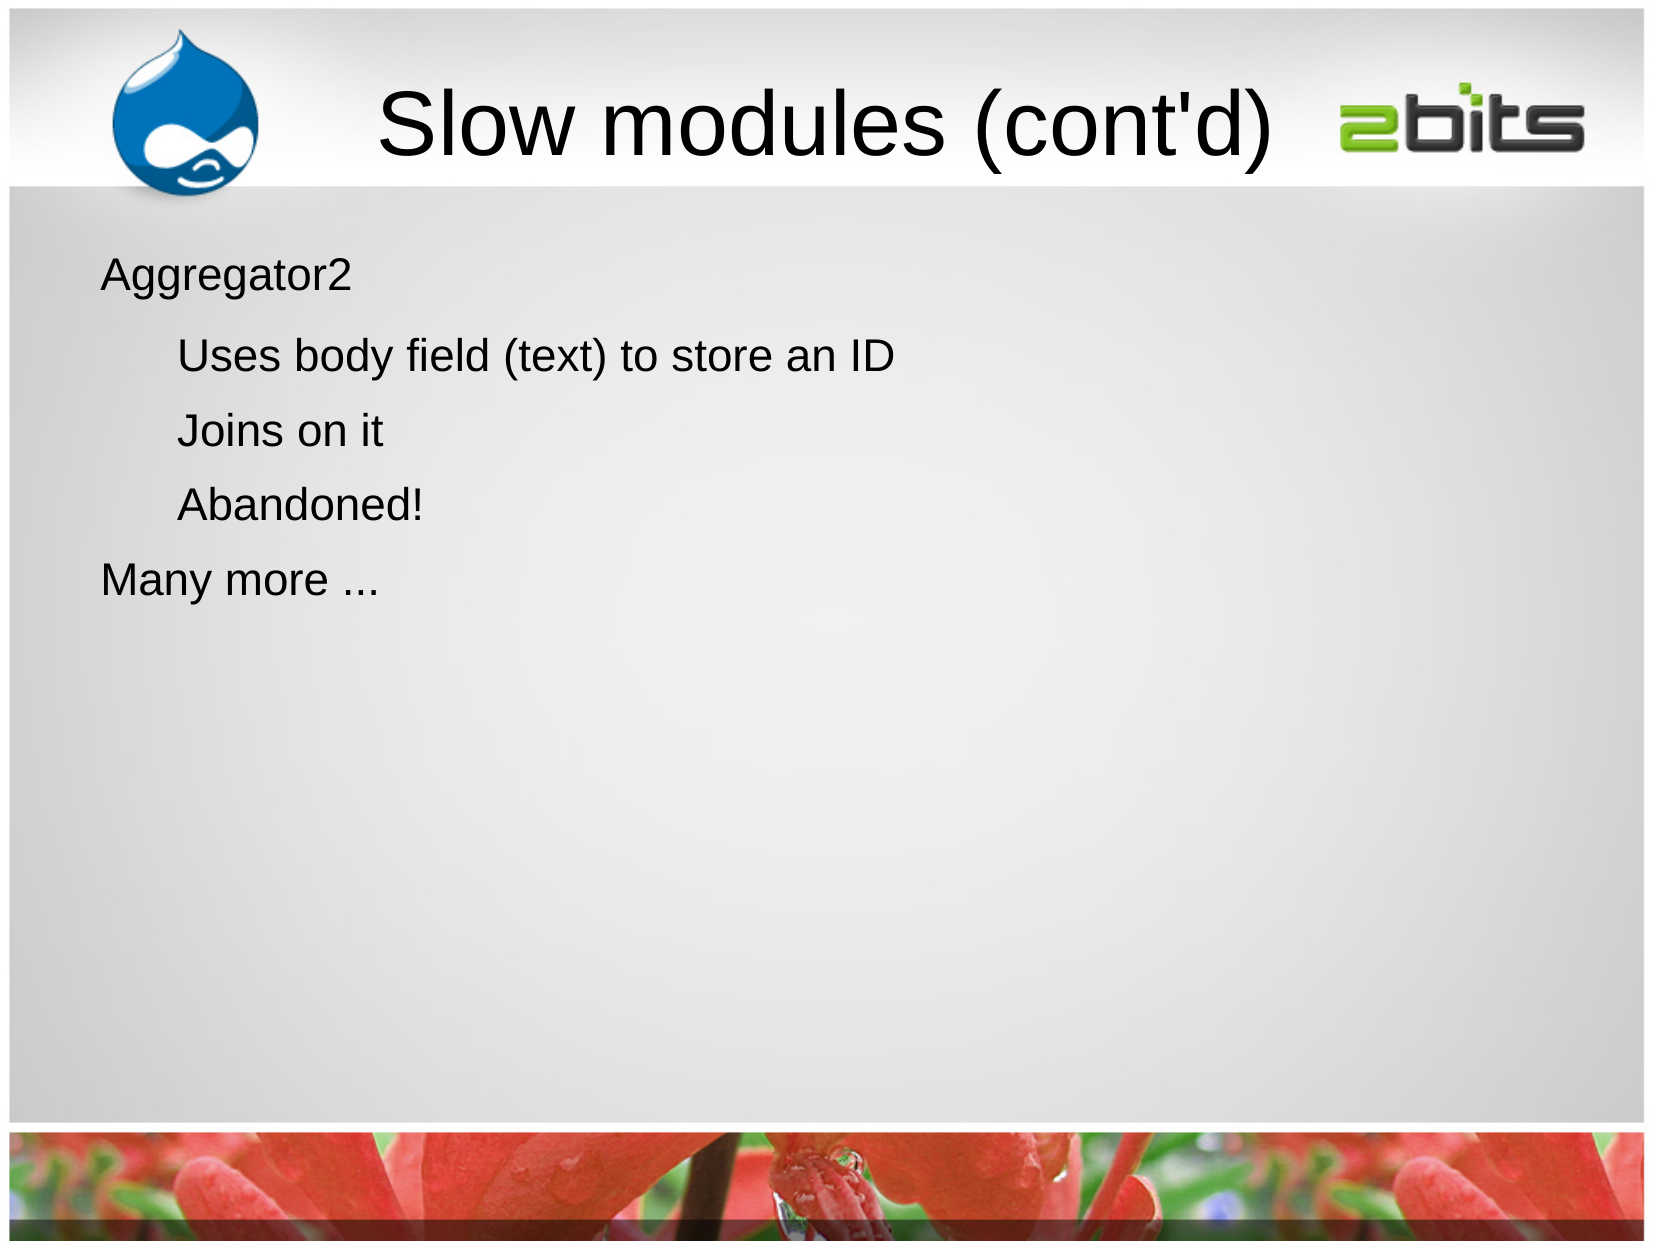

# Slow modules (cont'd)
Aggregator2
Uses body field (text) to store an ID
Joins on it
Abandoned!
Many more ...